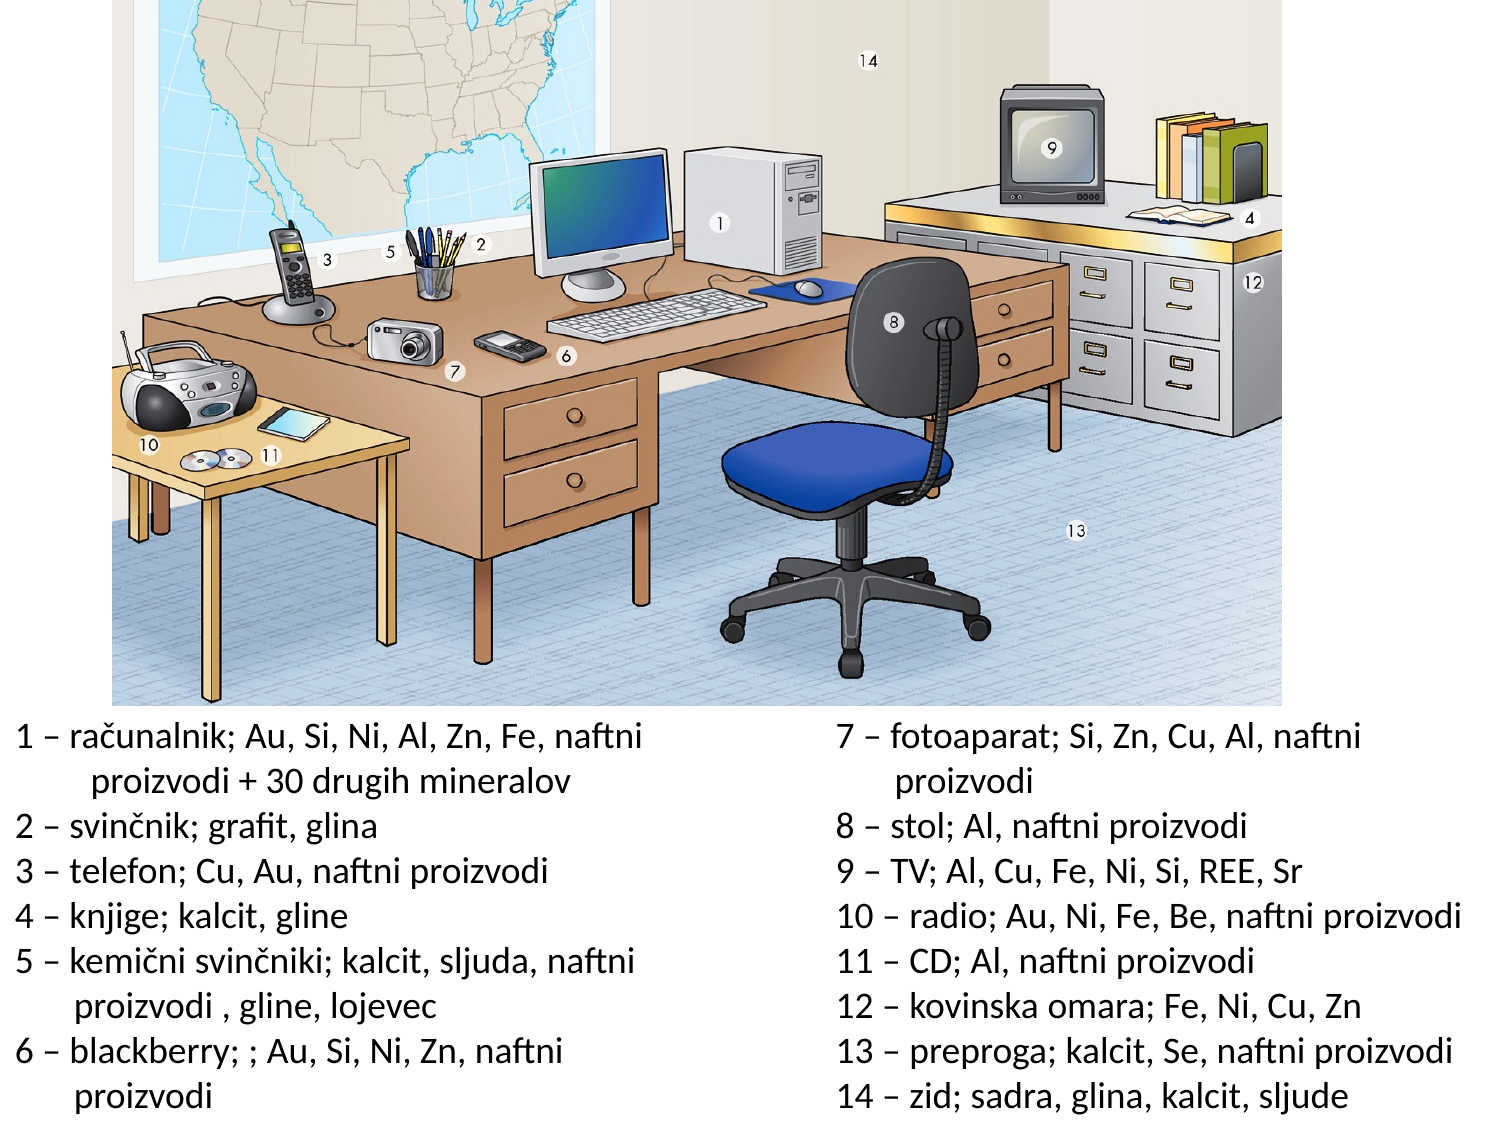

1 – računalnik; Au, Si, Ni, Al, Zn, Fe, naftni proizvodi + 30 drugih mineralov
2 – svinčnik; grafit, glina
3 – telefon; Cu, Au, naftni proizvodi
4 – knjige; kalcit, gline
5 – kemični svinčniki; kalcit, sljuda, naftni proizvodi , gline, lojevec
6 – blackberry; ; Au, Si, Ni, Zn, naftni proizvodi
7 – fotoaparat; Si, Zn, Cu, Al, naftni proizvodi
8 – stol; Al, naftni proizvodi
9 – TV; Al, Cu, Fe, Ni, Si, REE, Sr
10 – radio; Au, Ni, Fe, Be, naftni proizvodi
11 – CD; Al, naftni proizvodi
12 – kovinska omara; Fe, Ni, Cu, Zn
13 – preproga; kalcit, Se, naftni proizvodi
14 – zid; sadra, glina, kalcit, sljude